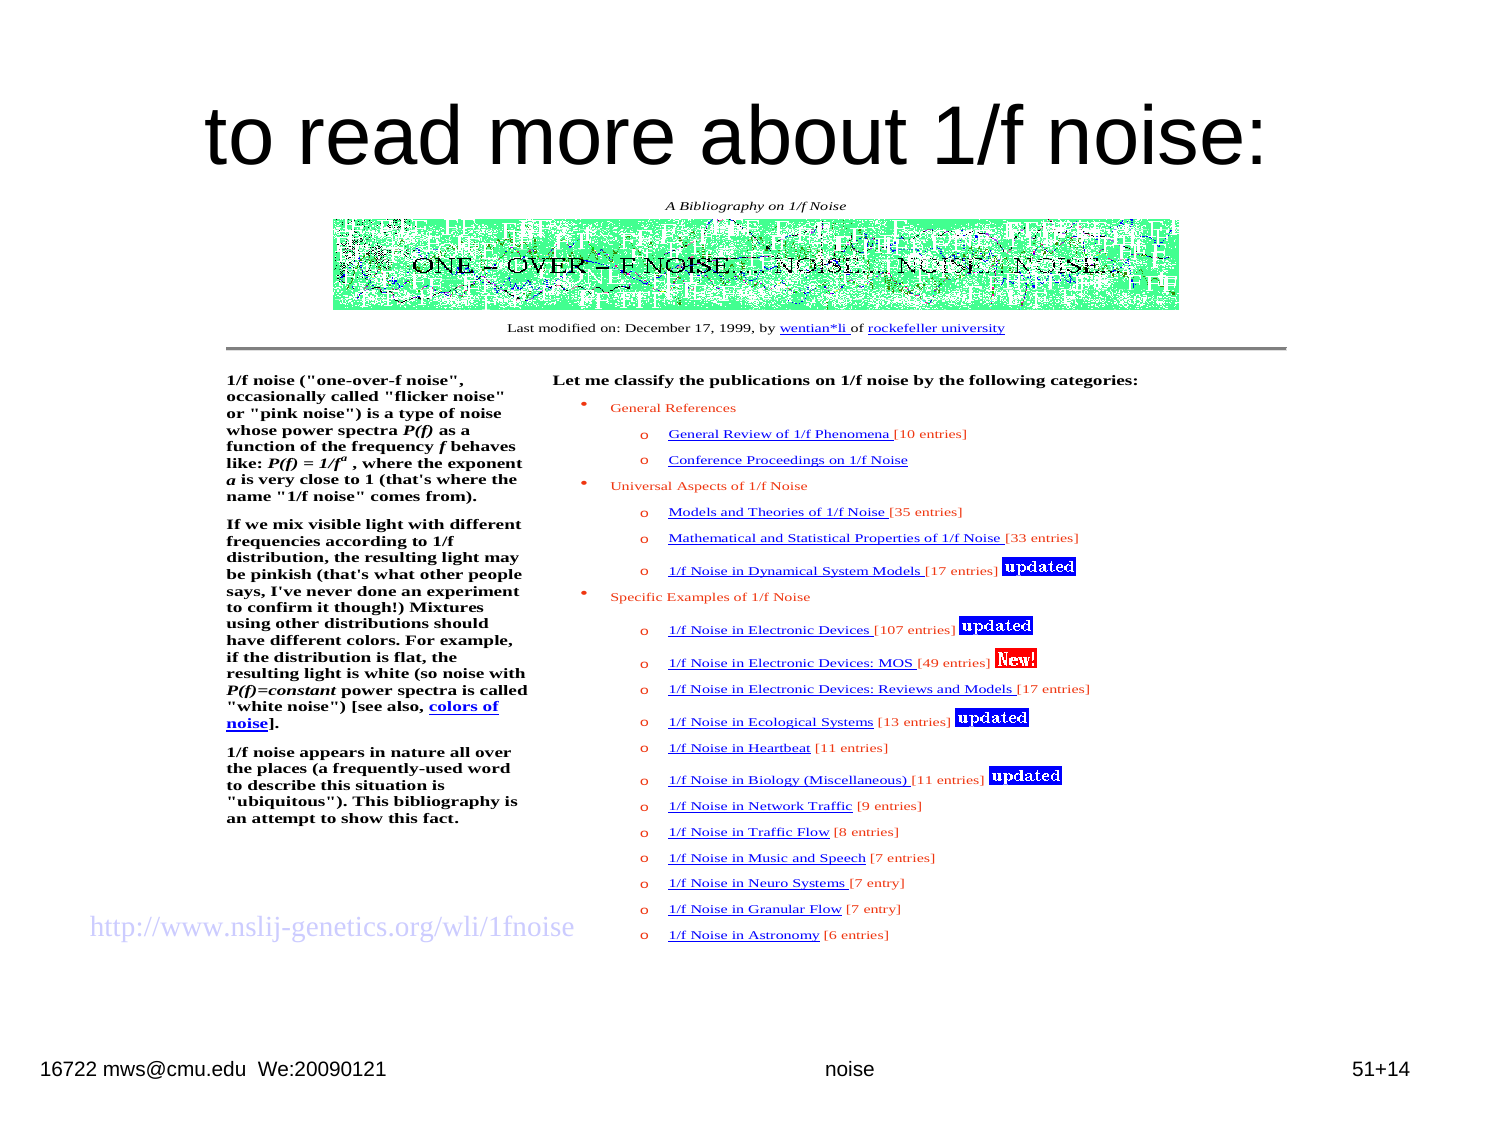

to read more about 1/f noise:
http://www.nslij-genetics.org/wli/1fnoise
16722 mws@cmu.edu We:20090121
noise
14